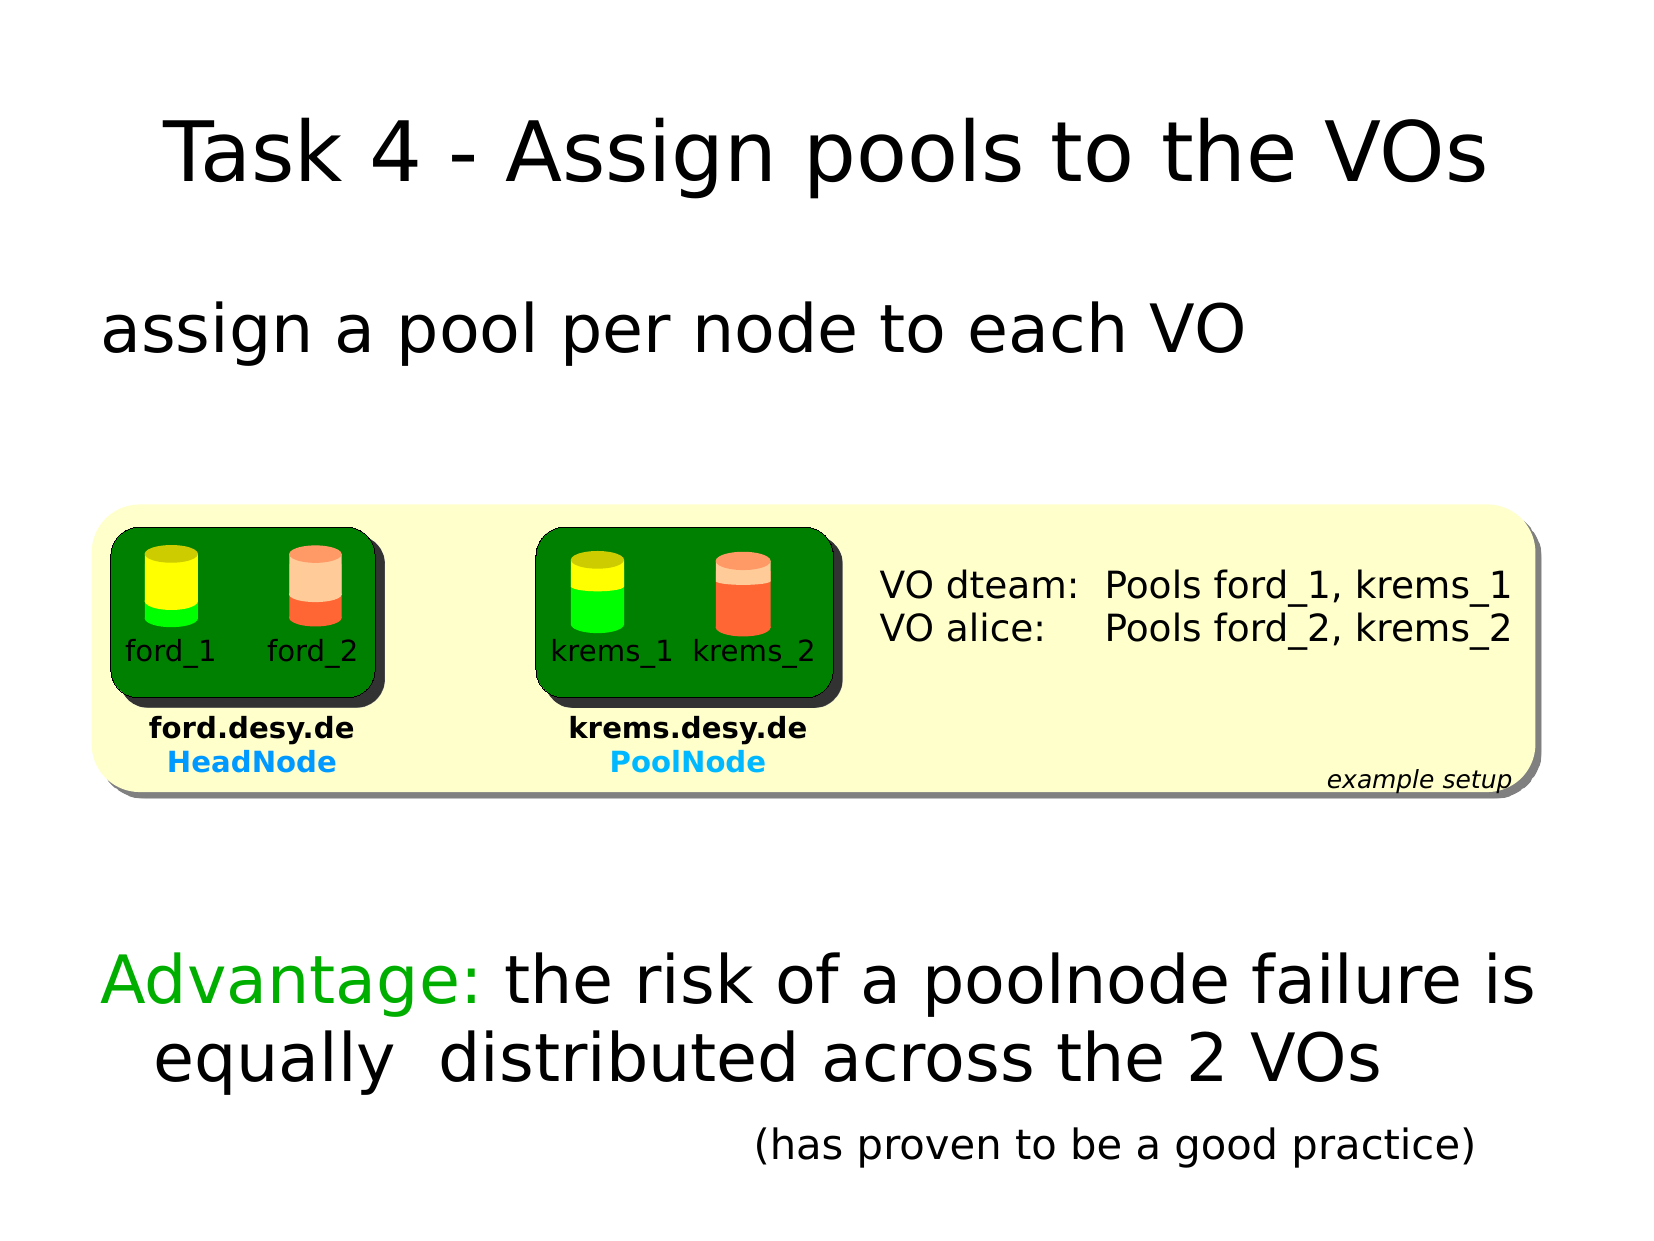

# Task 4 - Assign pools to the VOs
assign a pool per node to each VO
Advantage: the risk of a poolnode failure is equally distributed across the 2 VOs
								(has proven to be a good practice)
VO dteam:	Pools ford_1, krems_1
VO alice:	Pools ford_2, krems_2
ford_1
ford_2
krems_1
krems_2
ford.desy.de
HeadNode
krems.desy.de
PoolNode
example setup